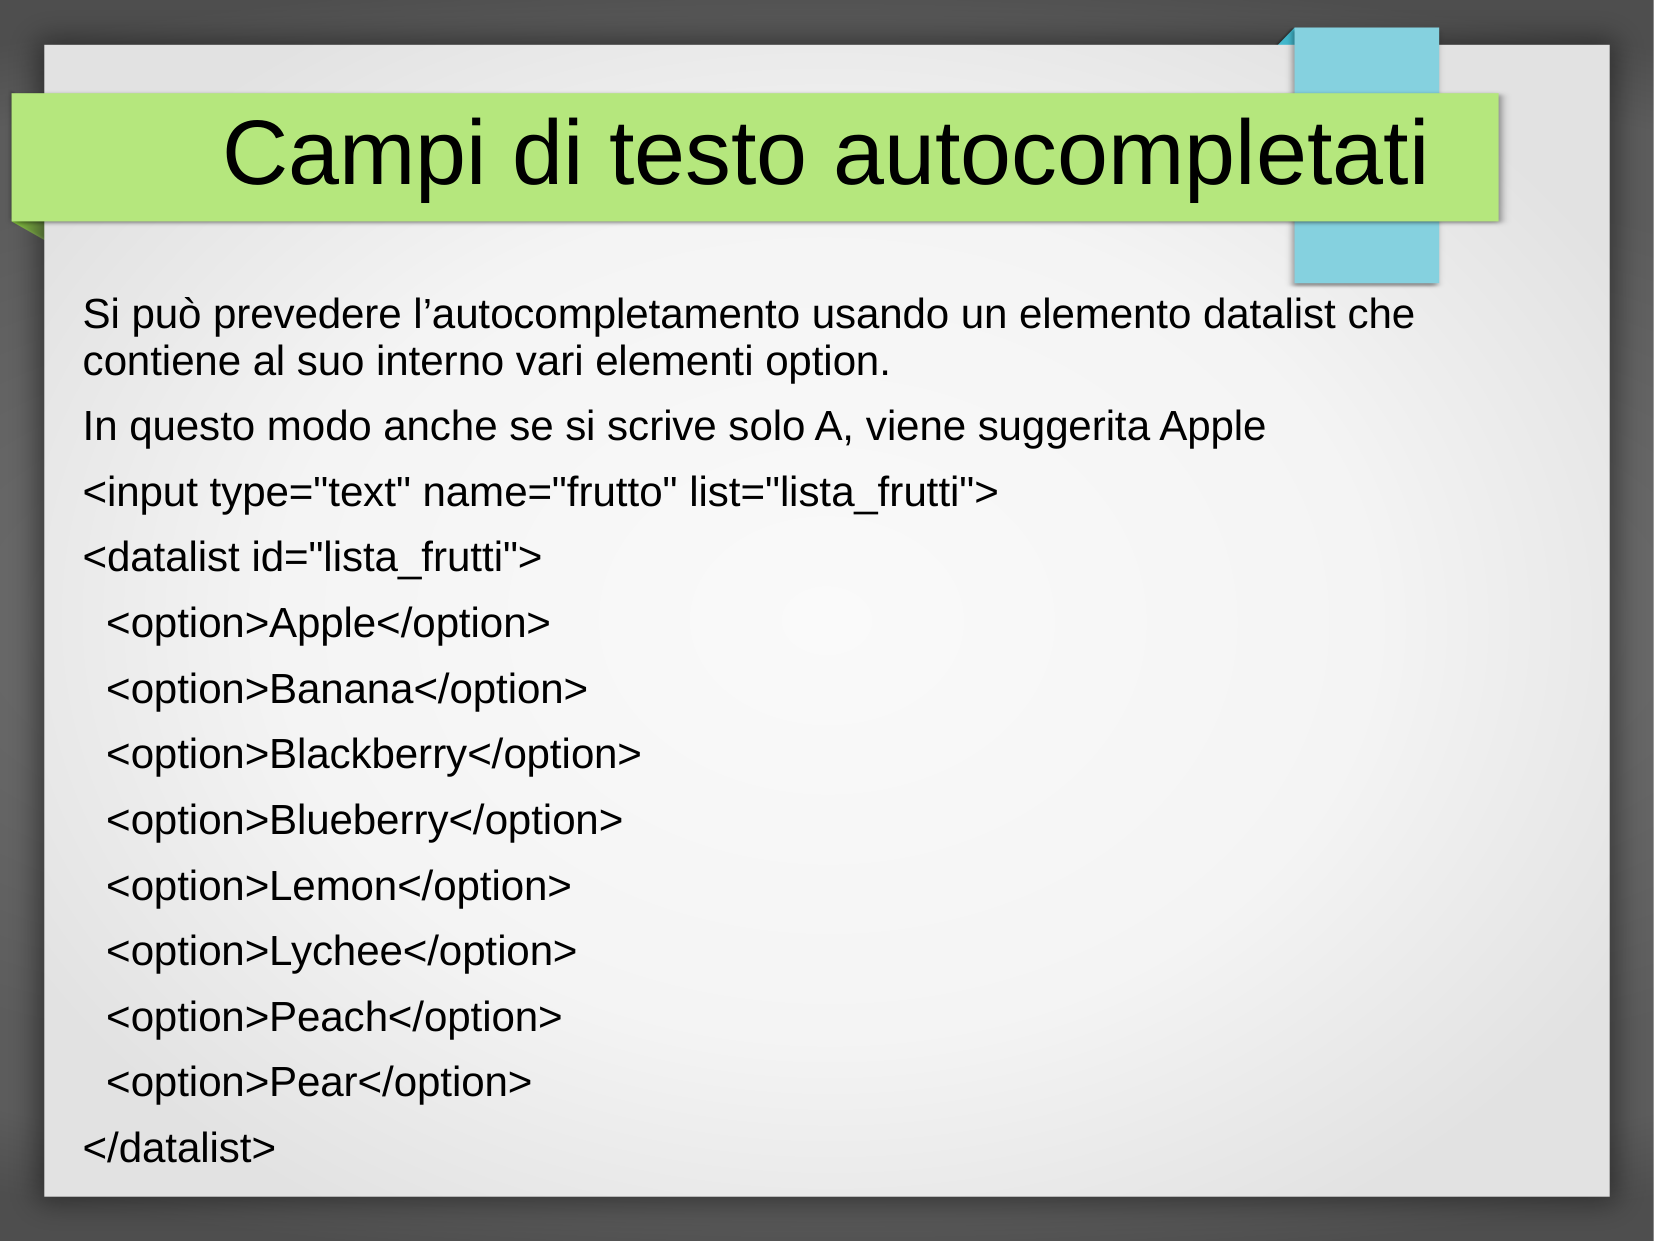

# Campi di testo autocompletati
Si può prevedere l’autocompletamento usando un elemento datalist che contiene al suo interno vari elementi option.
In questo modo anche se si scrive solo A, viene suggerita Apple
<input type="text" name="frutto" list="lista_frutti">
<datalist id="lista_frutti">
 <option>Apple</option>
 <option>Banana</option>
 <option>Blackberry</option>
 <option>Blueberry</option>
 <option>Lemon</option>
 <option>Lychee</option>
 <option>Peach</option>
 <option>Pear</option>
</datalist>